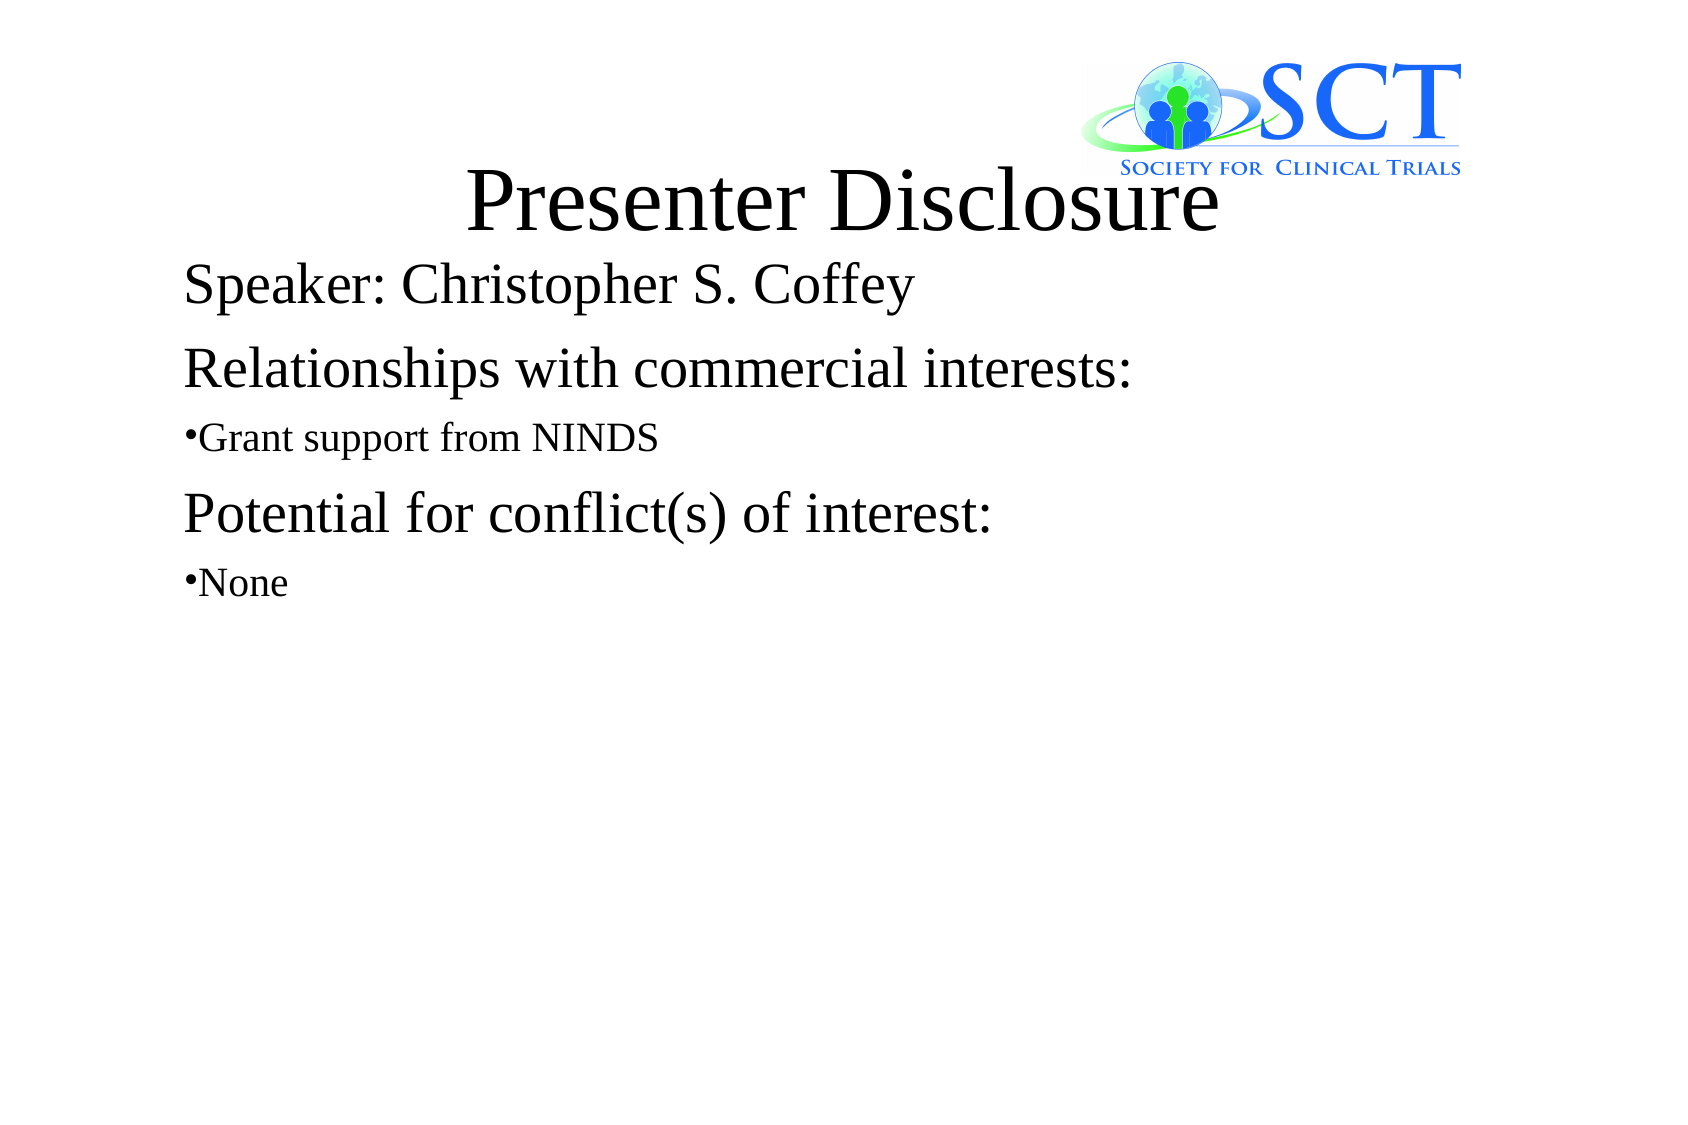

# Presenter Disclosure
Speaker: Christopher S. Coffey
Relationships with commercial interests:
Grant support from NINDS
Potential for conflict(s) of interest:
None